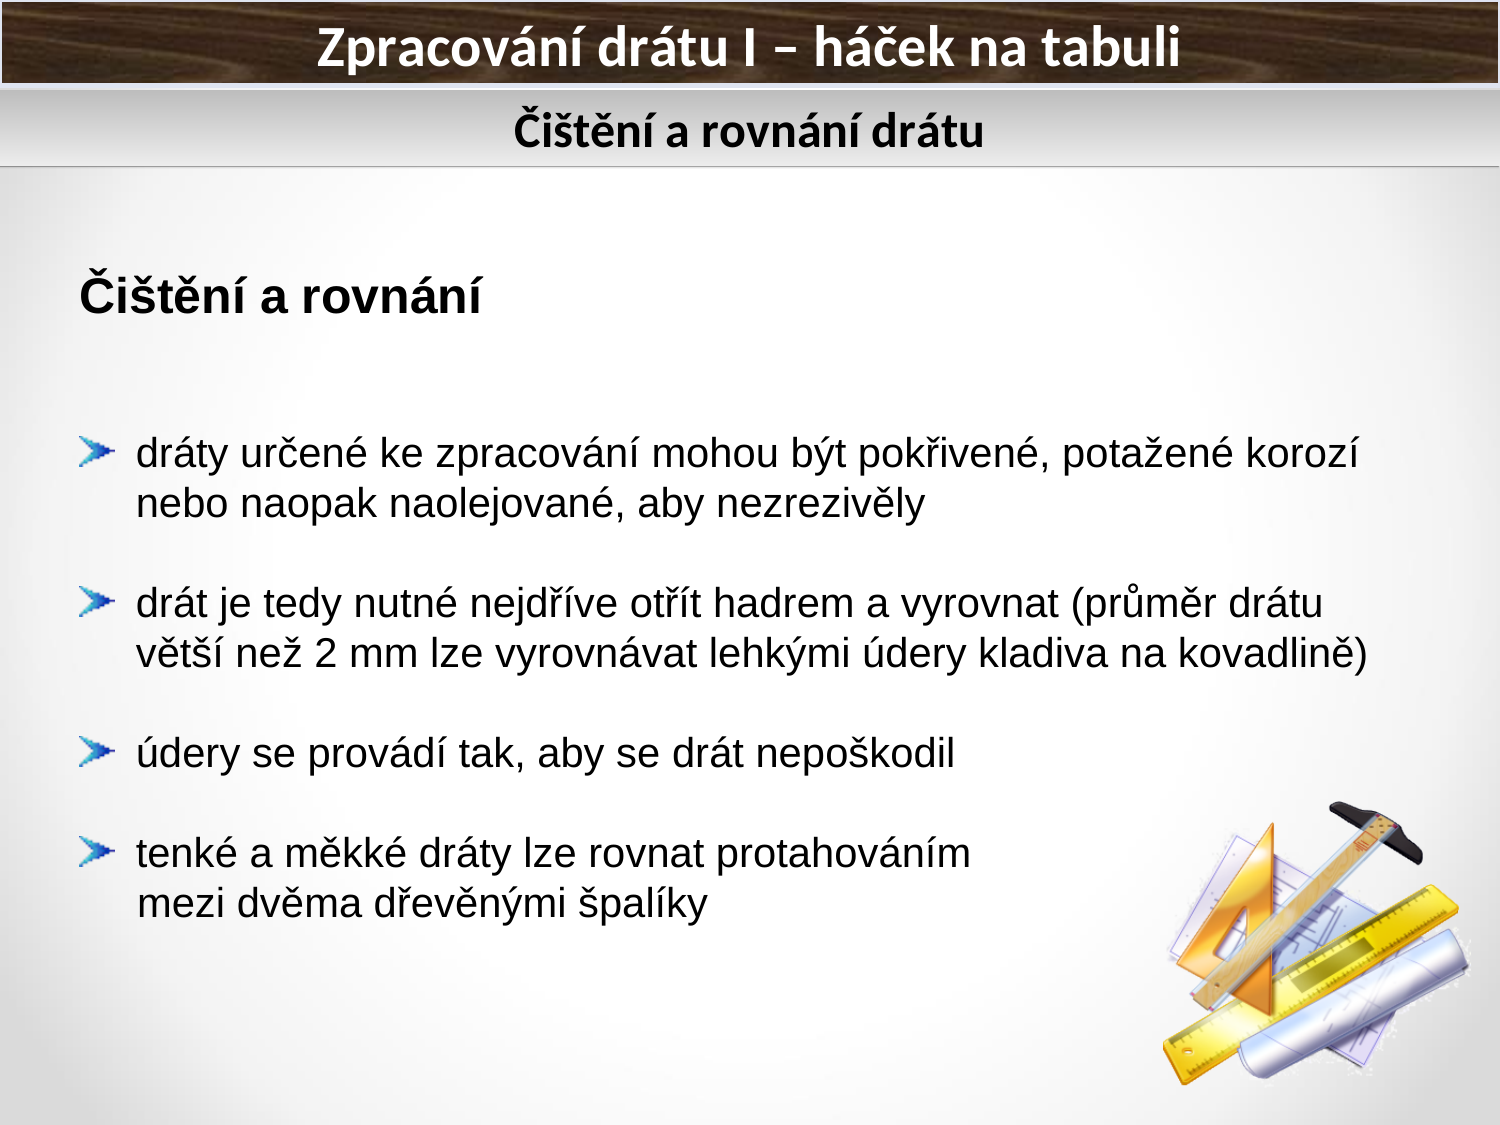

Zpracování drátu I – háček na tabuli
Čištění a rovnání drátu
Čištění a rovnání
dráty určené ke zpracování mohou být pokřivené, potažené korozí nebo naopak naolejované, aby nezrezivěly
drát je tedy nutné nejdříve otřít hadrem a vyrovnat (průměr drátu větší než 2 mm lze vyrovnávat lehkými údery kladiva na kovadlině)
údery se provádí tak, aby se drát nepoškodil
tenké a měkké dráty lze rovnat protahováním
 mezi dvěma dřevěnými špalíky